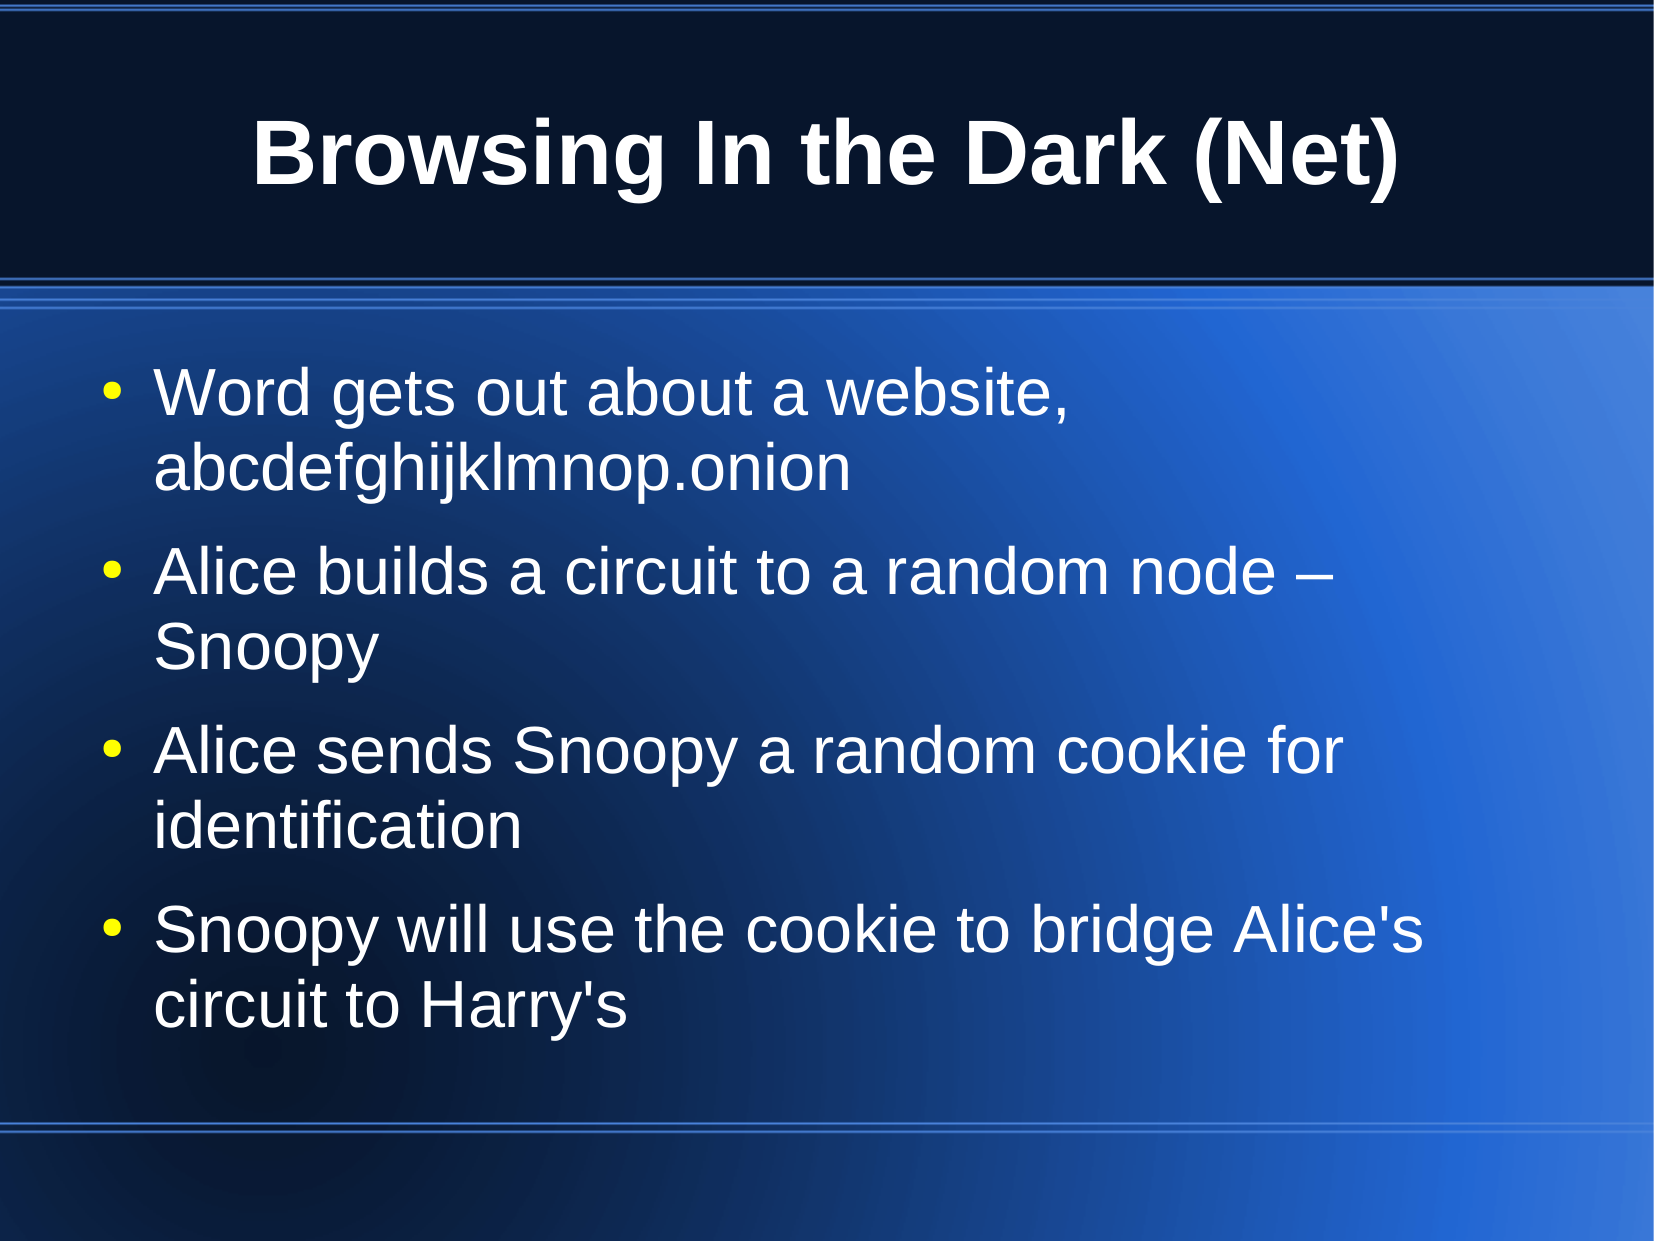

# Browsing In the Dark (Net)
Word gets out about a website, abcdefghijklmnop.onion
Alice builds a circuit to a random node – Snoopy
Alice sends Snoopy a random cookie for identification
Snoopy will use the cookie to bridge Alice's circuit to Harry's